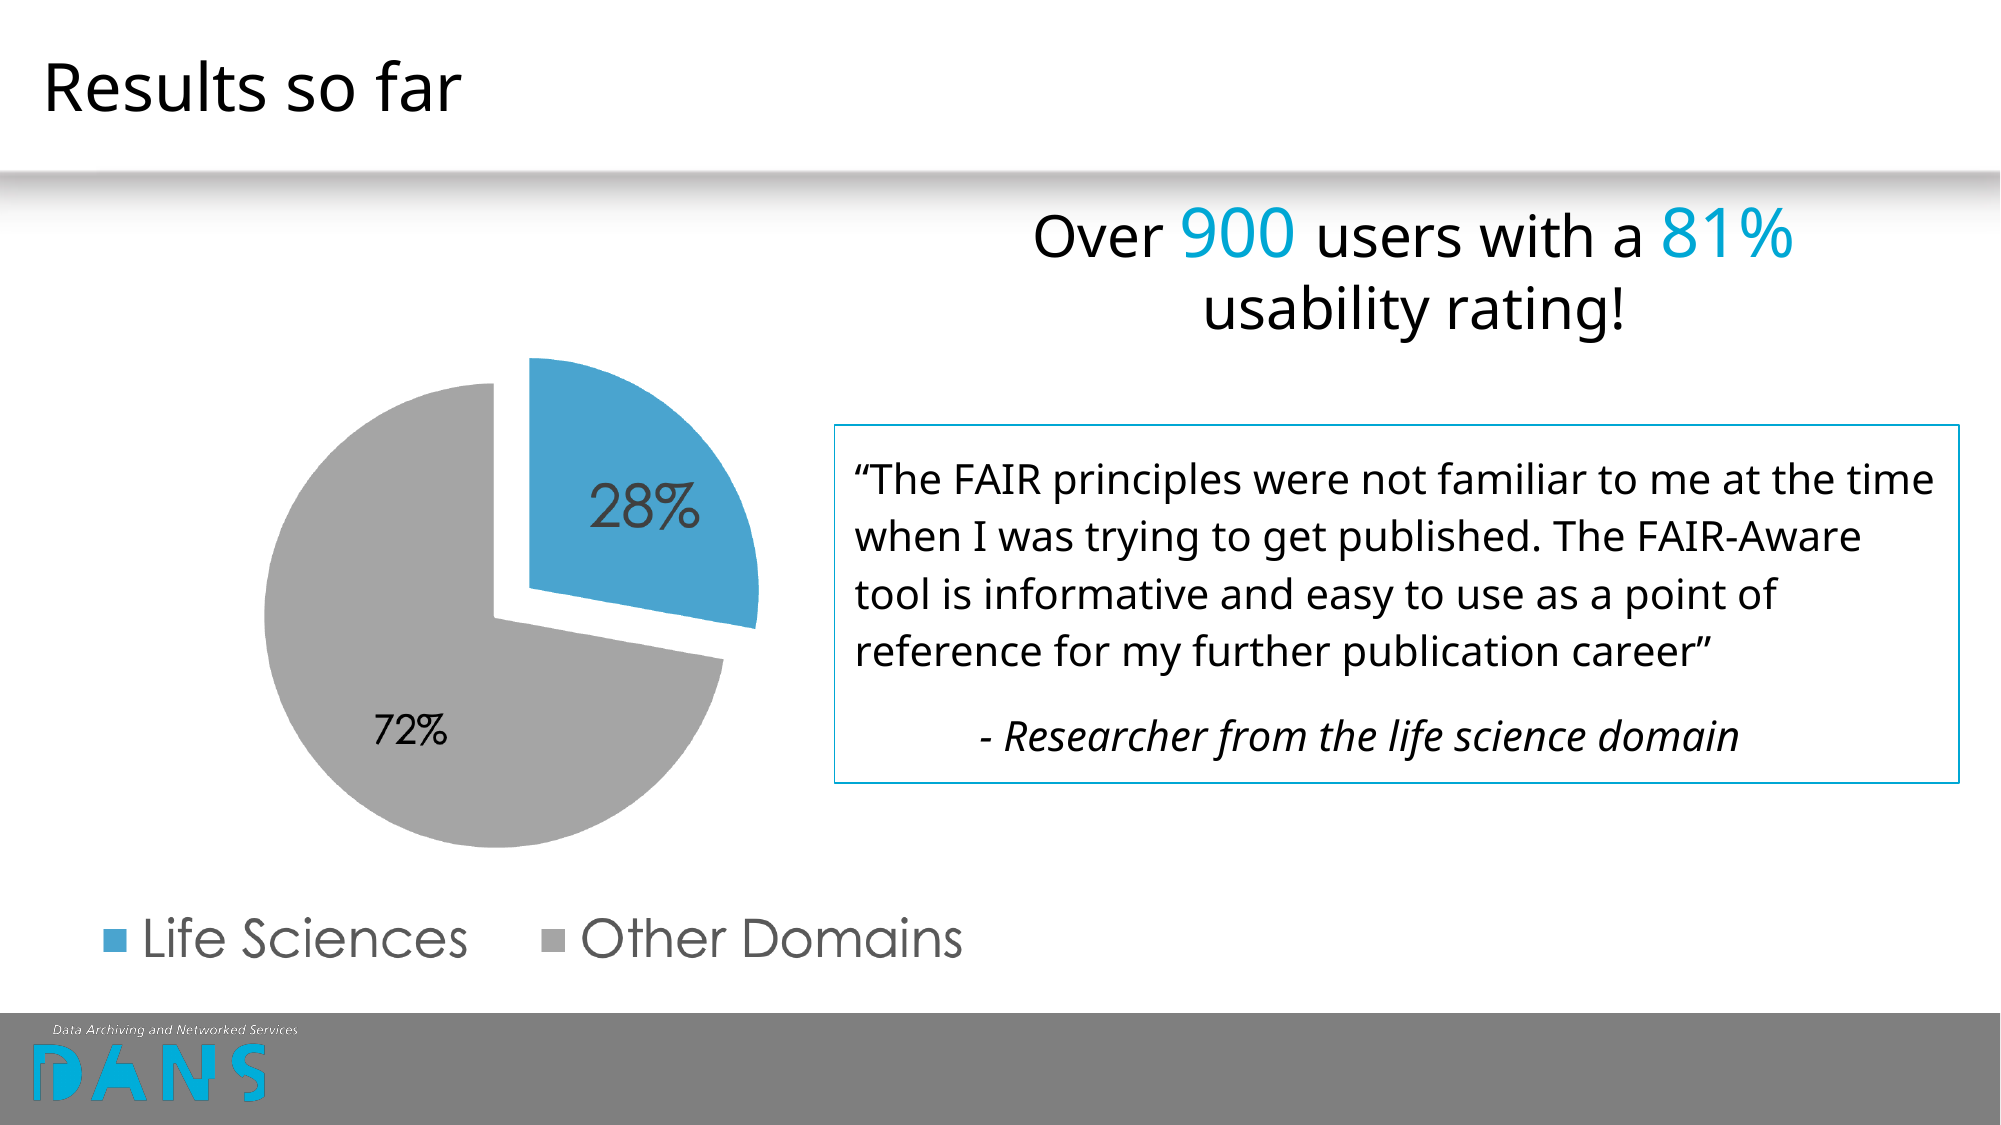

# Results so far
Over 900 users with a 81% usability rating!
“The FAIR principles were not familiar to me at the time when I was trying to get published. The FAIR-Aware tool is informative and easy to use as a point of reference for my further publication career”
- Researcher from the life science domain